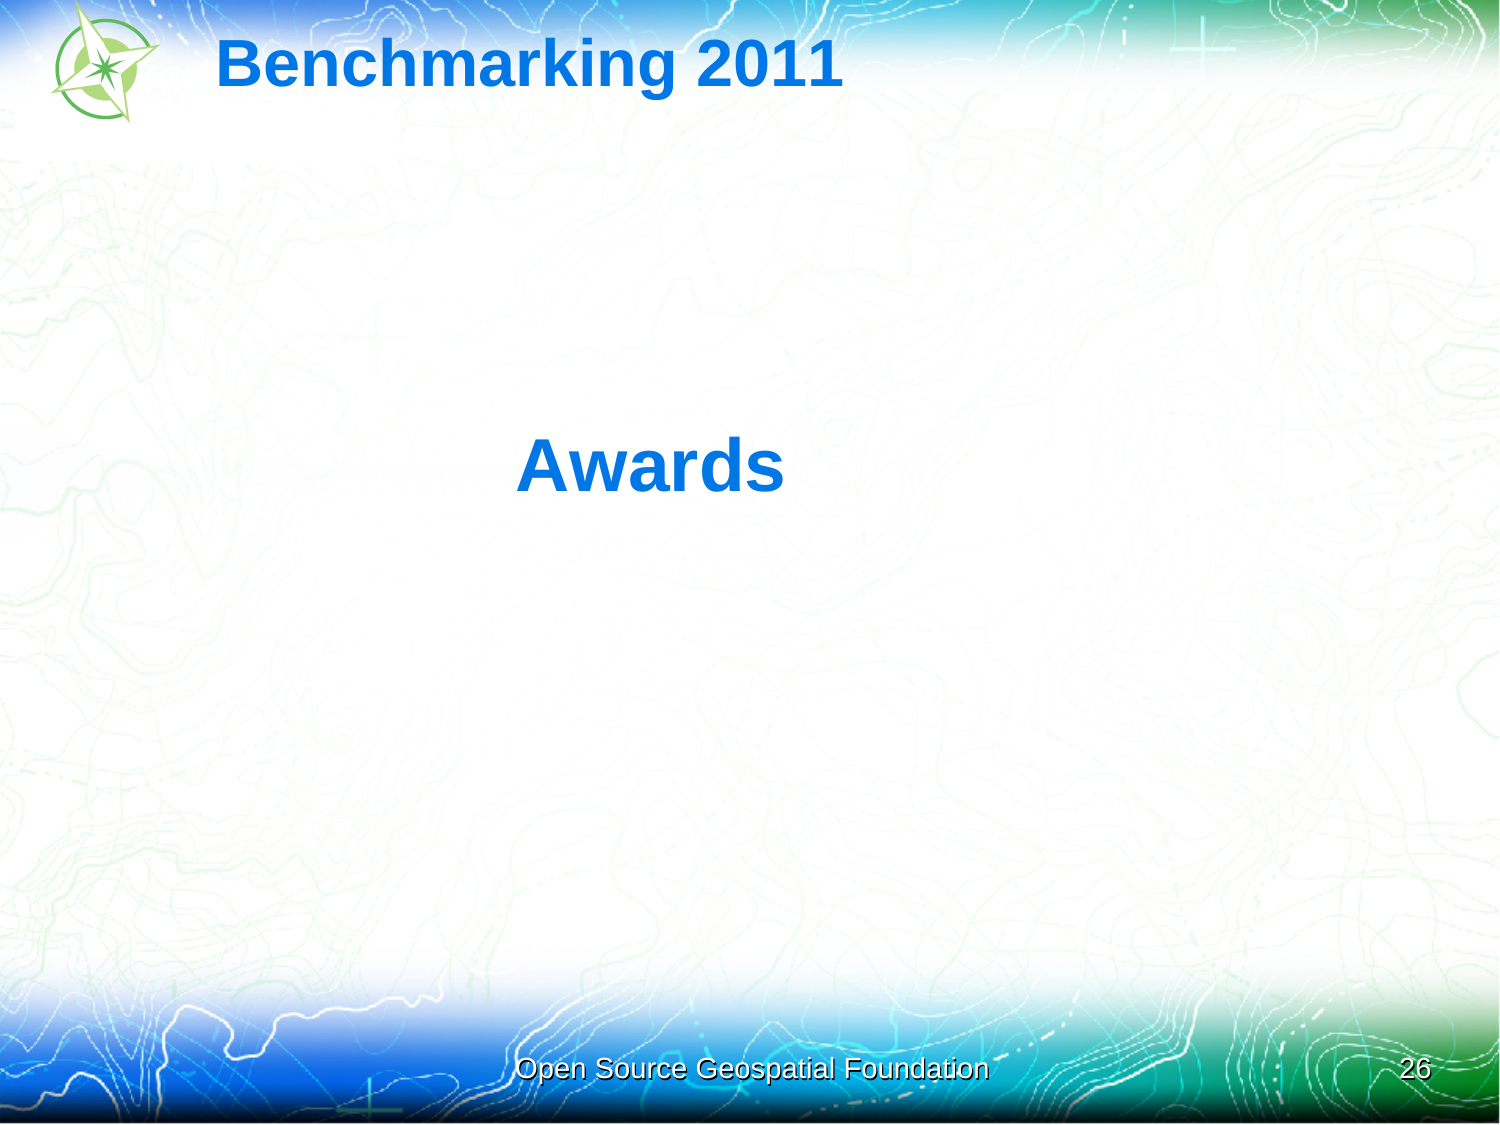

Benchmarking 2011
# Awards
Open Source Geospatial Foundation